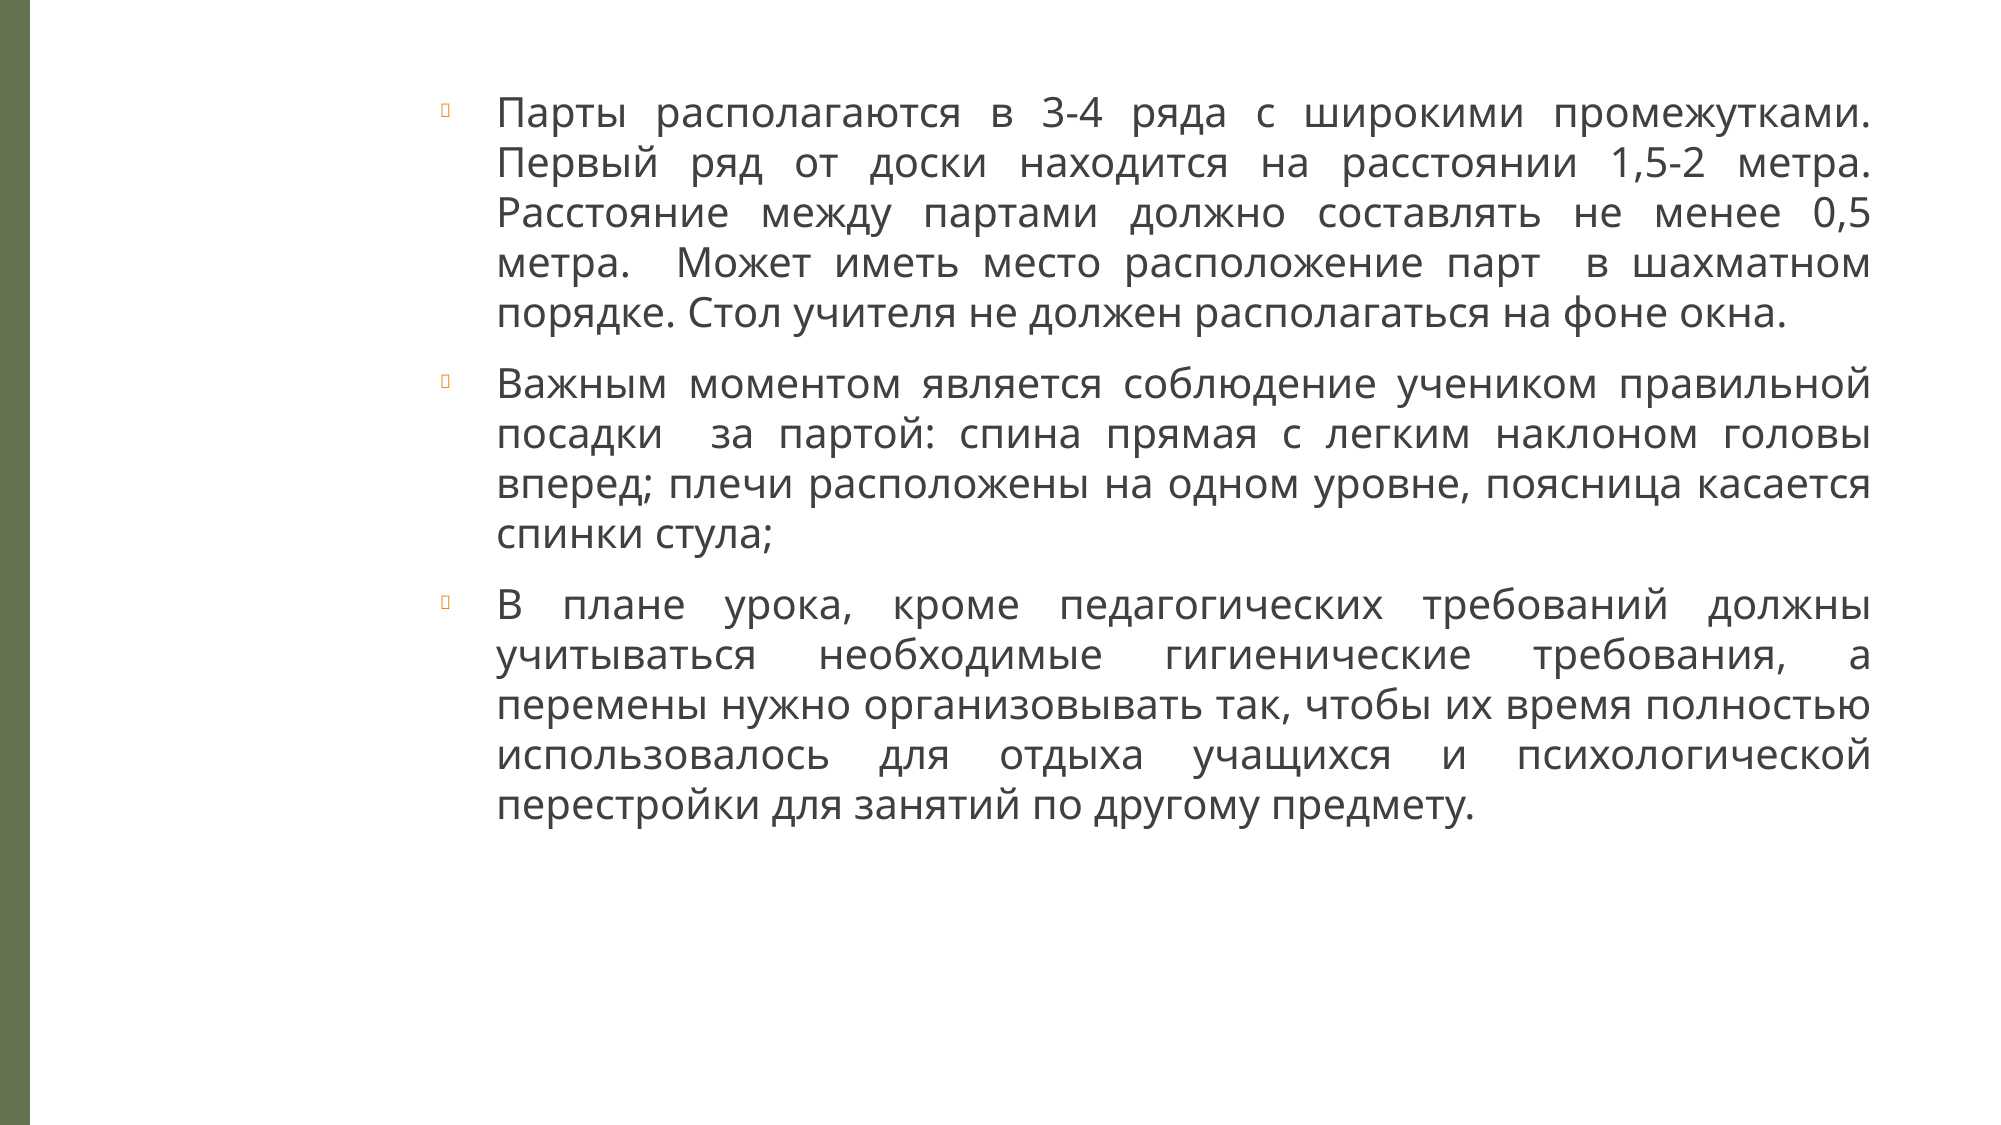

# Парты располагаются в 3-4 ряда с широкими промежутками. Первый ряд от доски находится на расстоянии 1,5-2 метра. Расстояние между партами должно составлять не менее 0,5 метра. Может иметь место расположение парт в шахматном порядке. Стол учителя не должен располагаться на фоне окна.
Важным моментом является соблюдение учеником правильной посадки за партой: спина прямая с легким наклоном головы вперед; плечи расположены на одном уровне, поясница касается спинки стула;
В плане урока, кроме педагогических требований должны учитываться необходимые гигиенические требования, а перемены нужно организовывать так, чтобы их время полностью использовалось для отдыха учащихся и психологической перестройки для занятий по другому предмету.